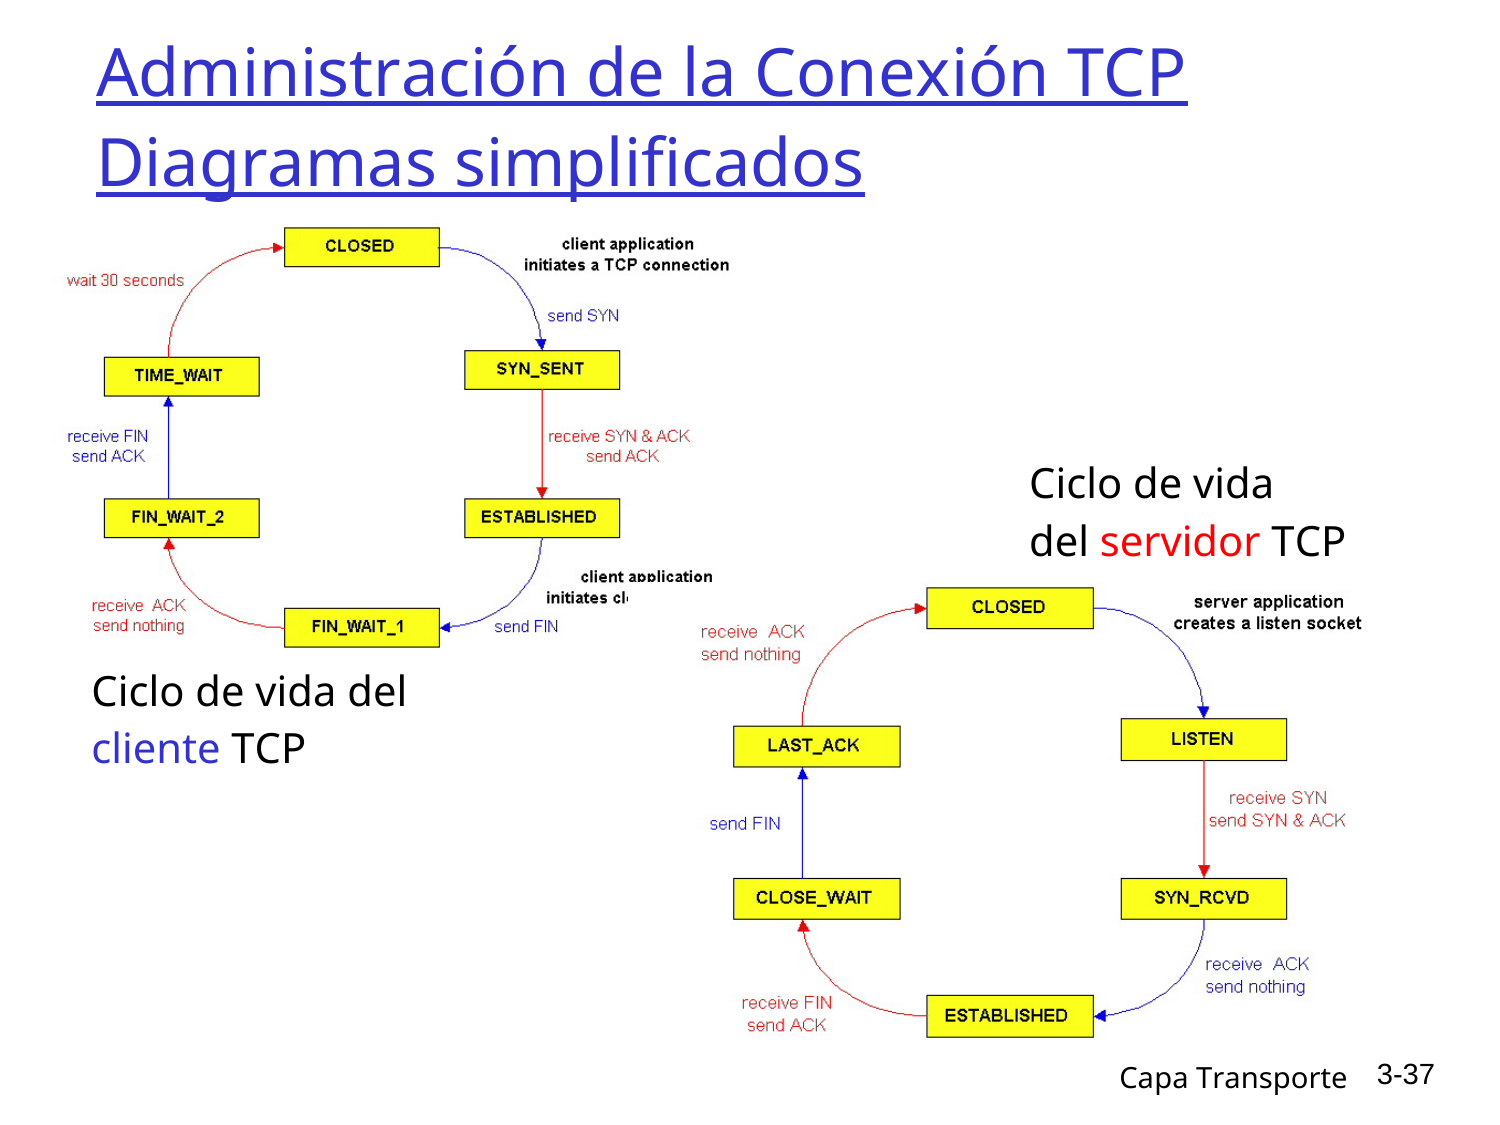

# Administración de la Conexión TCP Diagramas simplificados
Ciclo de vida
del servidor TCP
Ciclo de vida del
cliente TCP
37